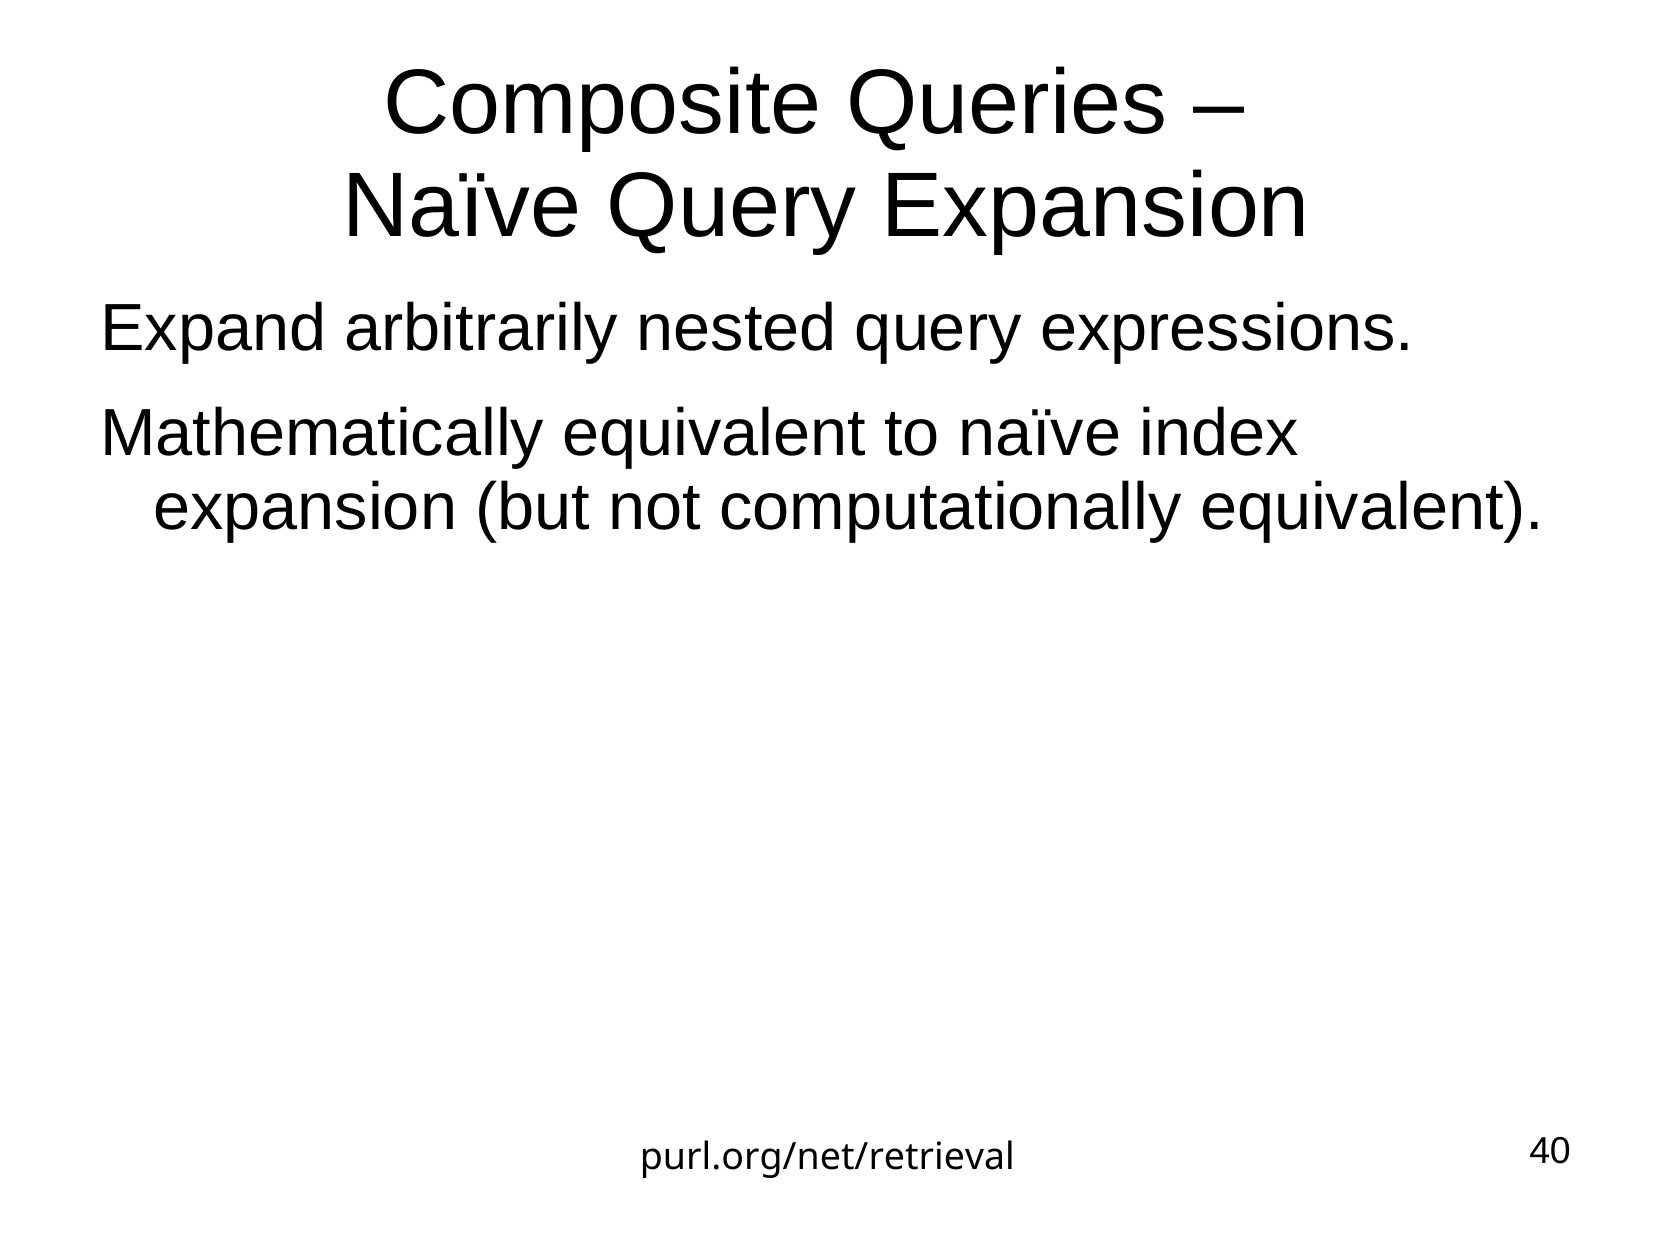

# Composite Queries – Naïve Query Expansion
Expand arbitrarily nested query expressions.
Mathematically equivalent to naïve index expansion (but not computationally equivalent).
purl.org/net/retrieval
40